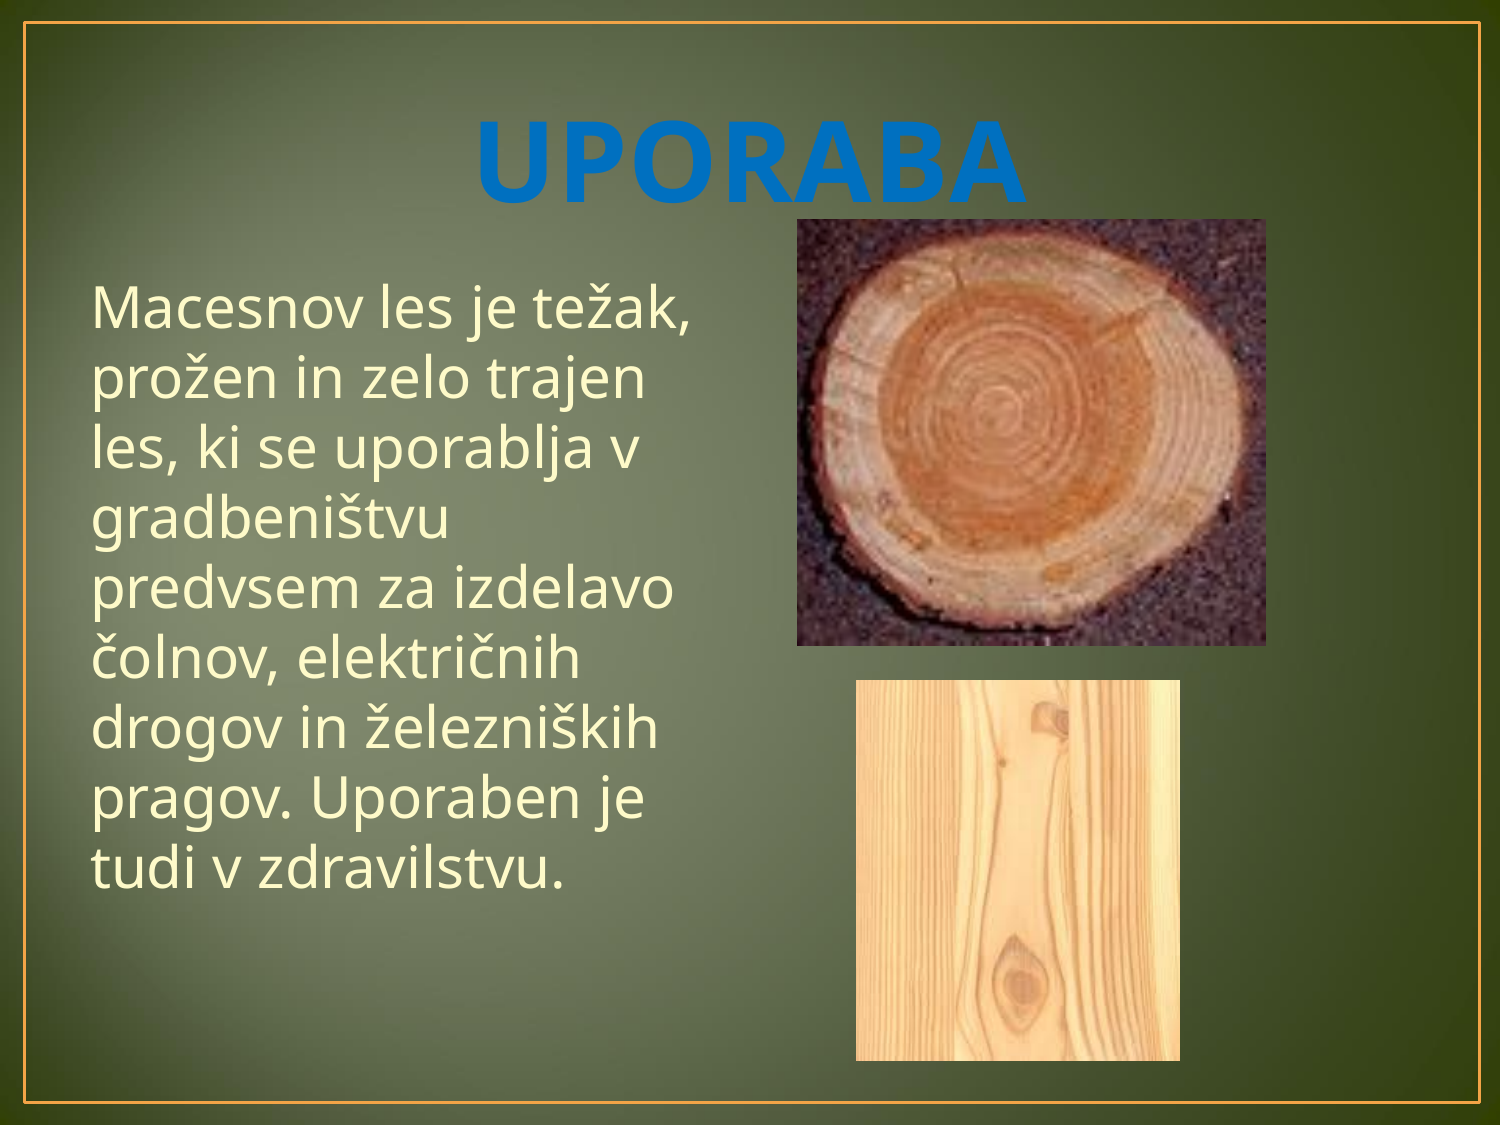

# UPORABA
Macesnov les je težak, prožen in zelo trajen les, ki se uporablja v gradbeništvu predvsem za izdelavo čolnov, električnih drogov in železniških pragov. Uporaben je tudi v zdravilstvu.